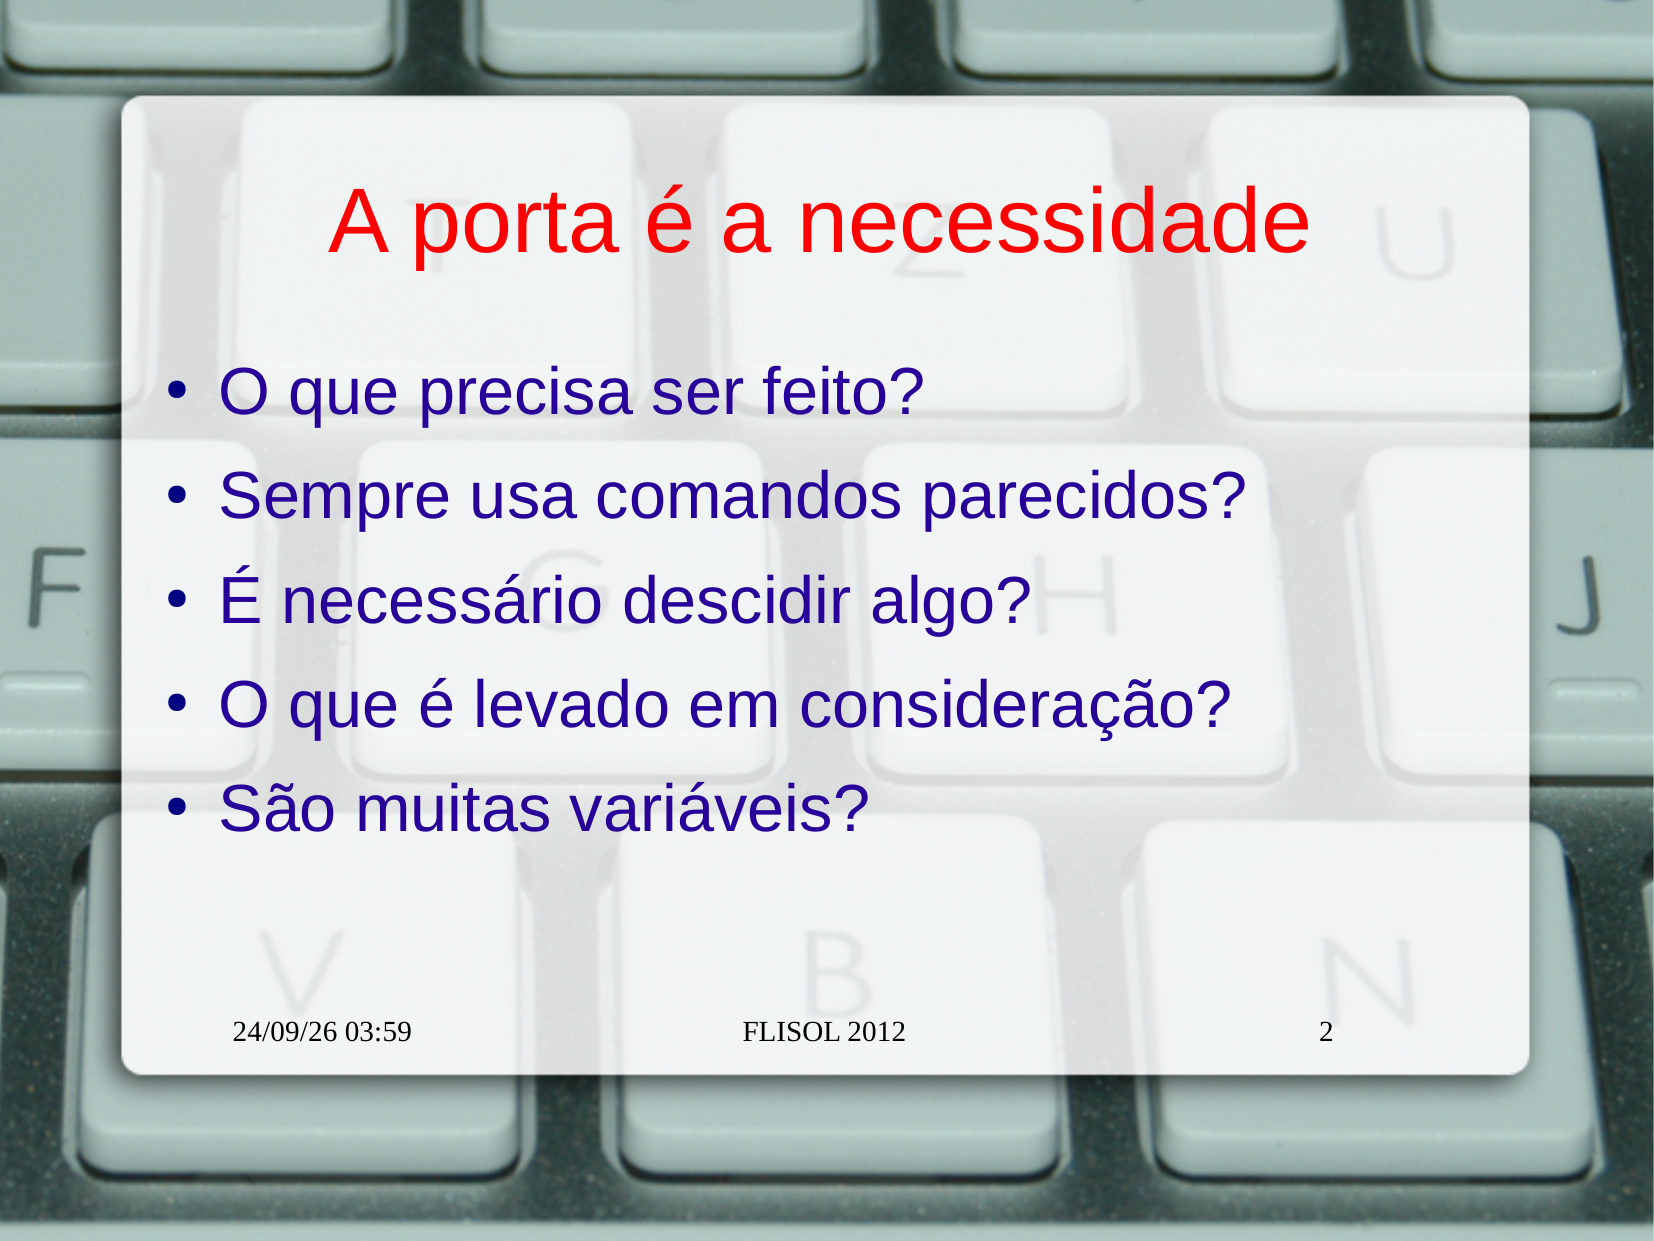

# A porta é a necessidade
O que precisa ser feito?
Sempre usa comandos parecidos?
É necessário descidir algo?
O que é levado em consideração?
São muitas variáveis?
FLISOL 2012
2